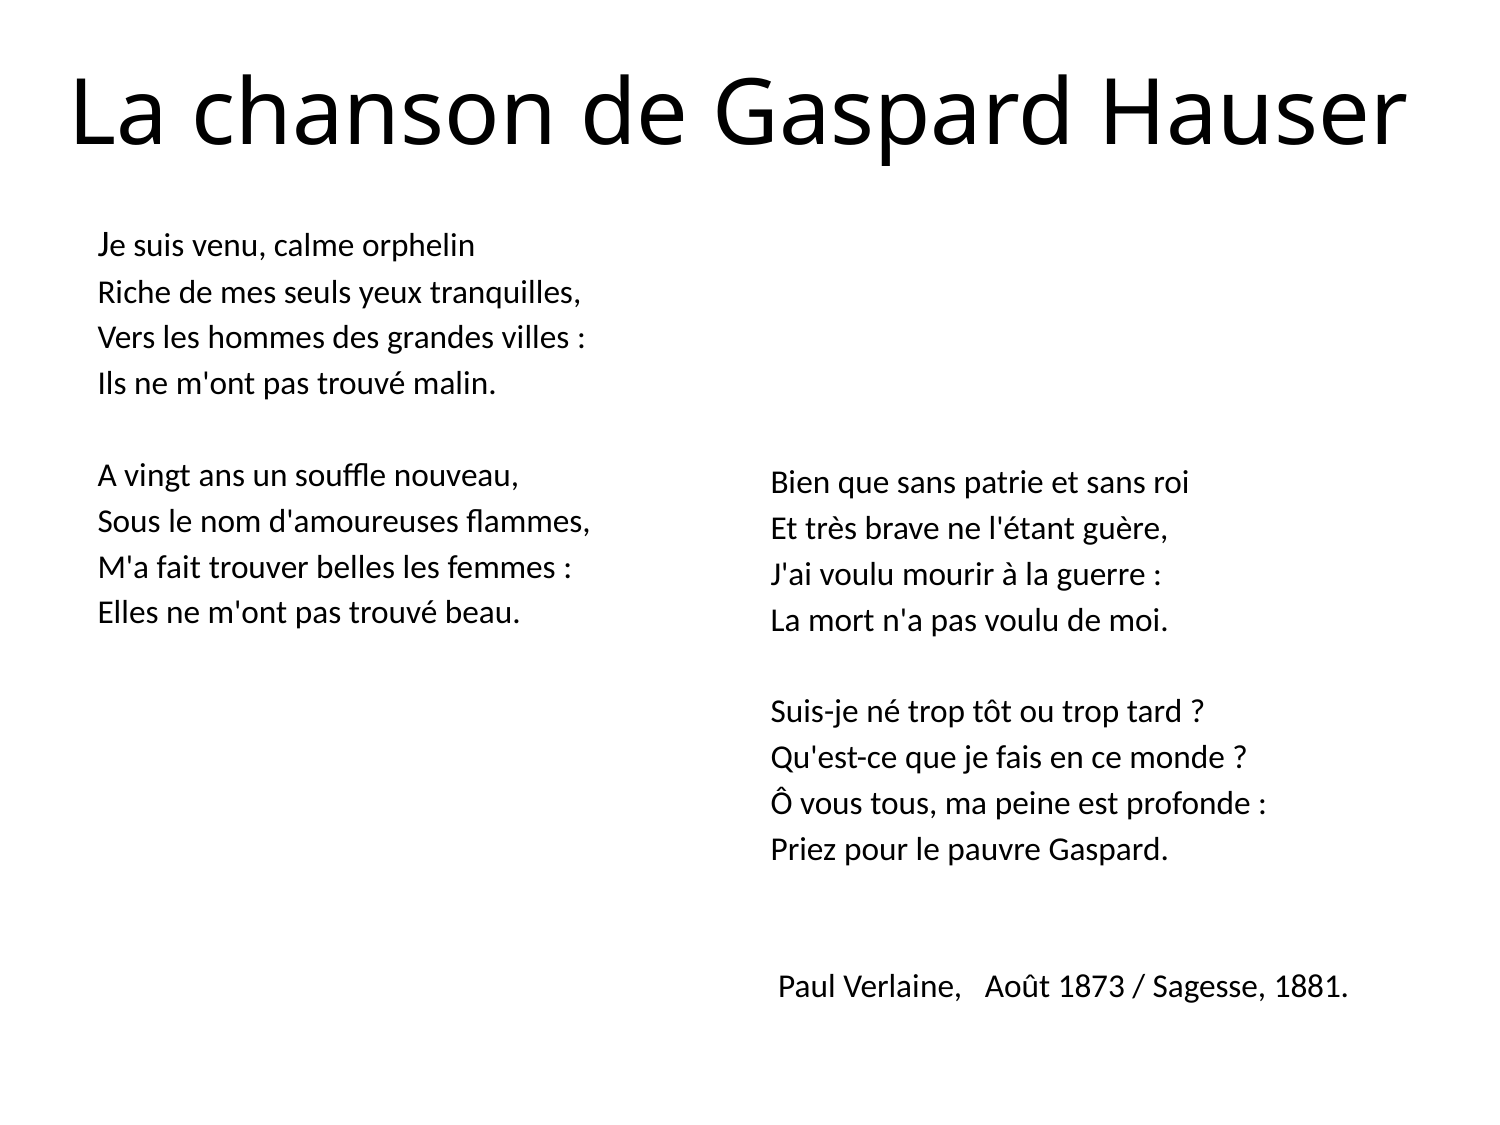

# La chanson de Gaspard Hauser
Je suis venu, calme orphelin
Riche de mes seuls yeux tranquilles,
Vers les hommes des grandes villes :
Ils ne m'ont pas trouvé malin.
A vingt ans un souffle nouveau,
Sous le nom d'amoureuses flammes,
M'a fait trouver belles les femmes :
Elles ne m'ont pas trouvé beau.
Bien que sans patrie et sans roi
Et très brave ne l'étant guère,
J'ai voulu mourir à la guerre :
La mort n'a pas voulu de moi.
Suis-je né trop tôt ou trop tard ?
Qu'est-ce que je fais en ce monde ?
Ô vous tous, ma peine est profonde :
Priez pour le pauvre Gaspard.
 Paul Verlaine, Août 1873 / Sagesse, 1881.